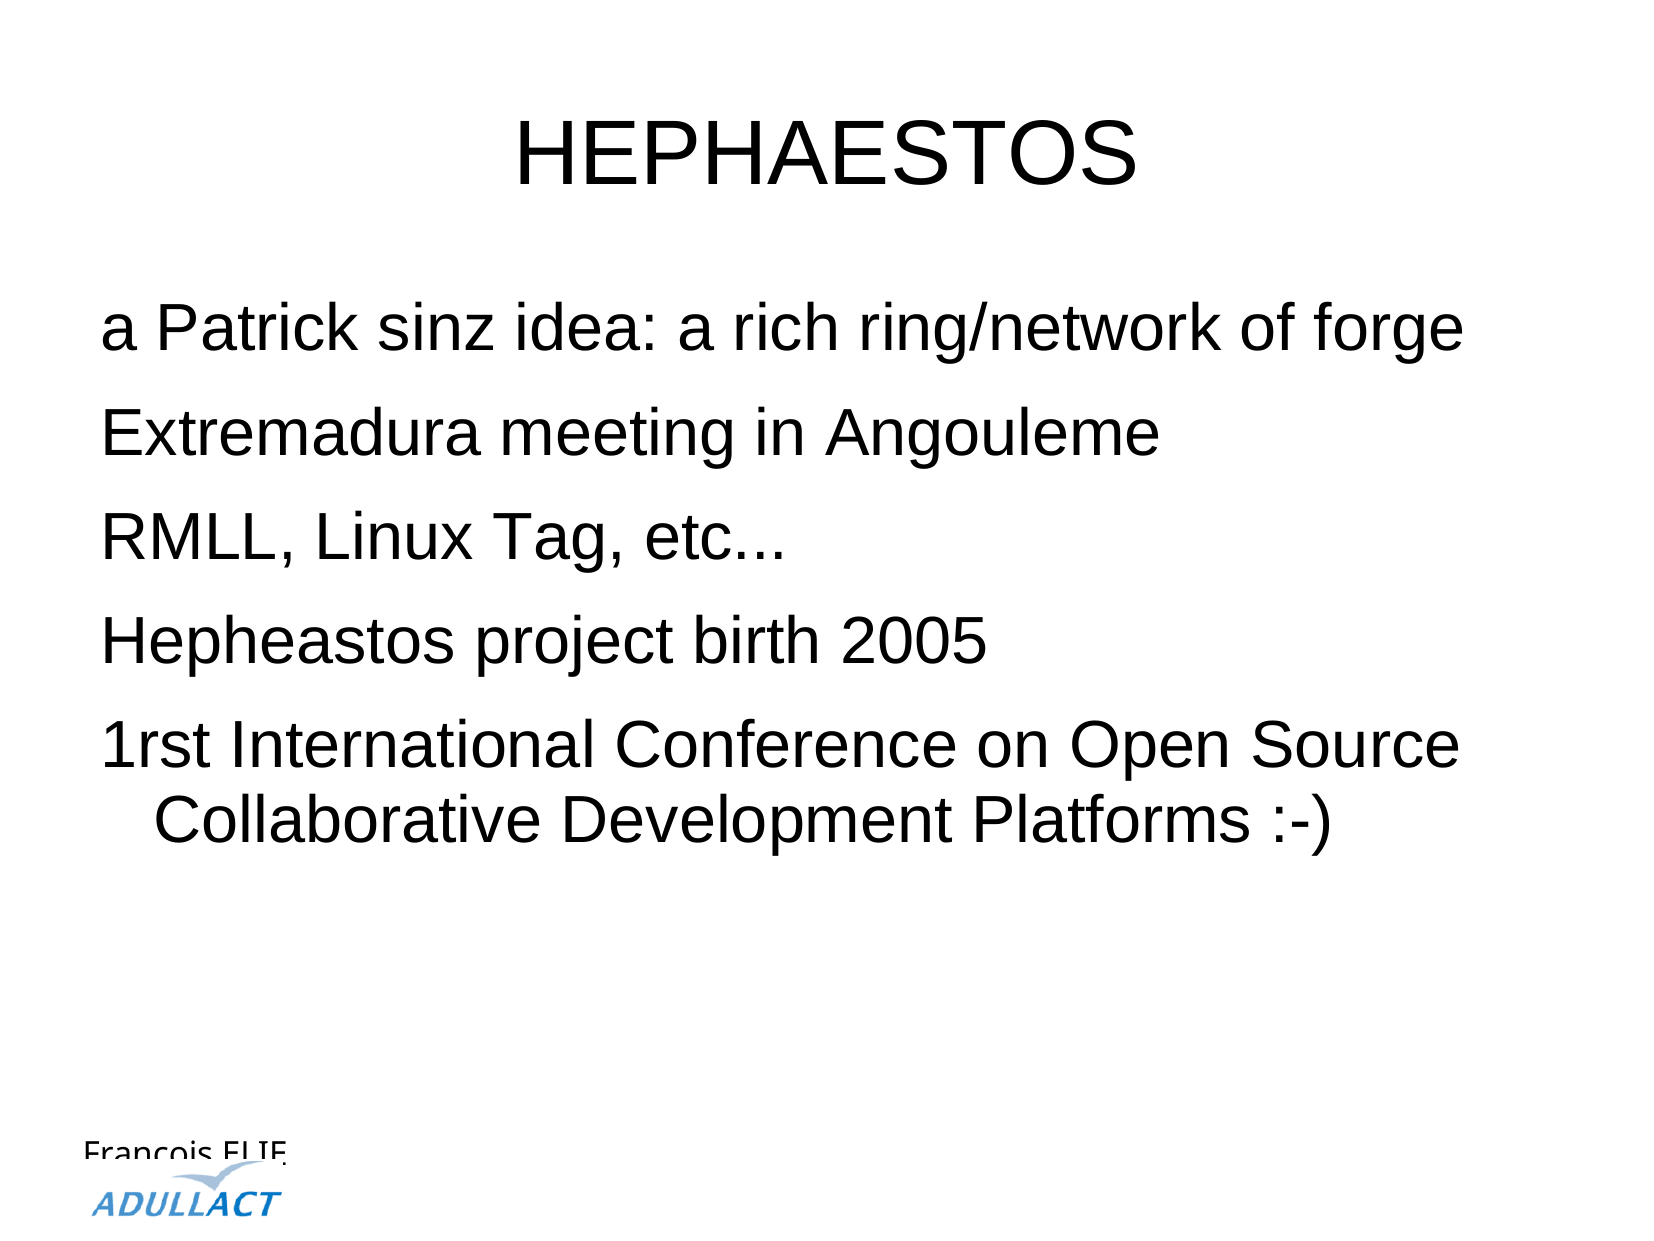

# HEPHAESTOS
a Patrick sinz idea: a rich ring/network of forge
Extremadura meeting in Angouleme
RMLL, Linux Tag, etc...
Hepheastos project birth 2005
1rst International Conference on Open Source Collaborative Development Platforms :-)